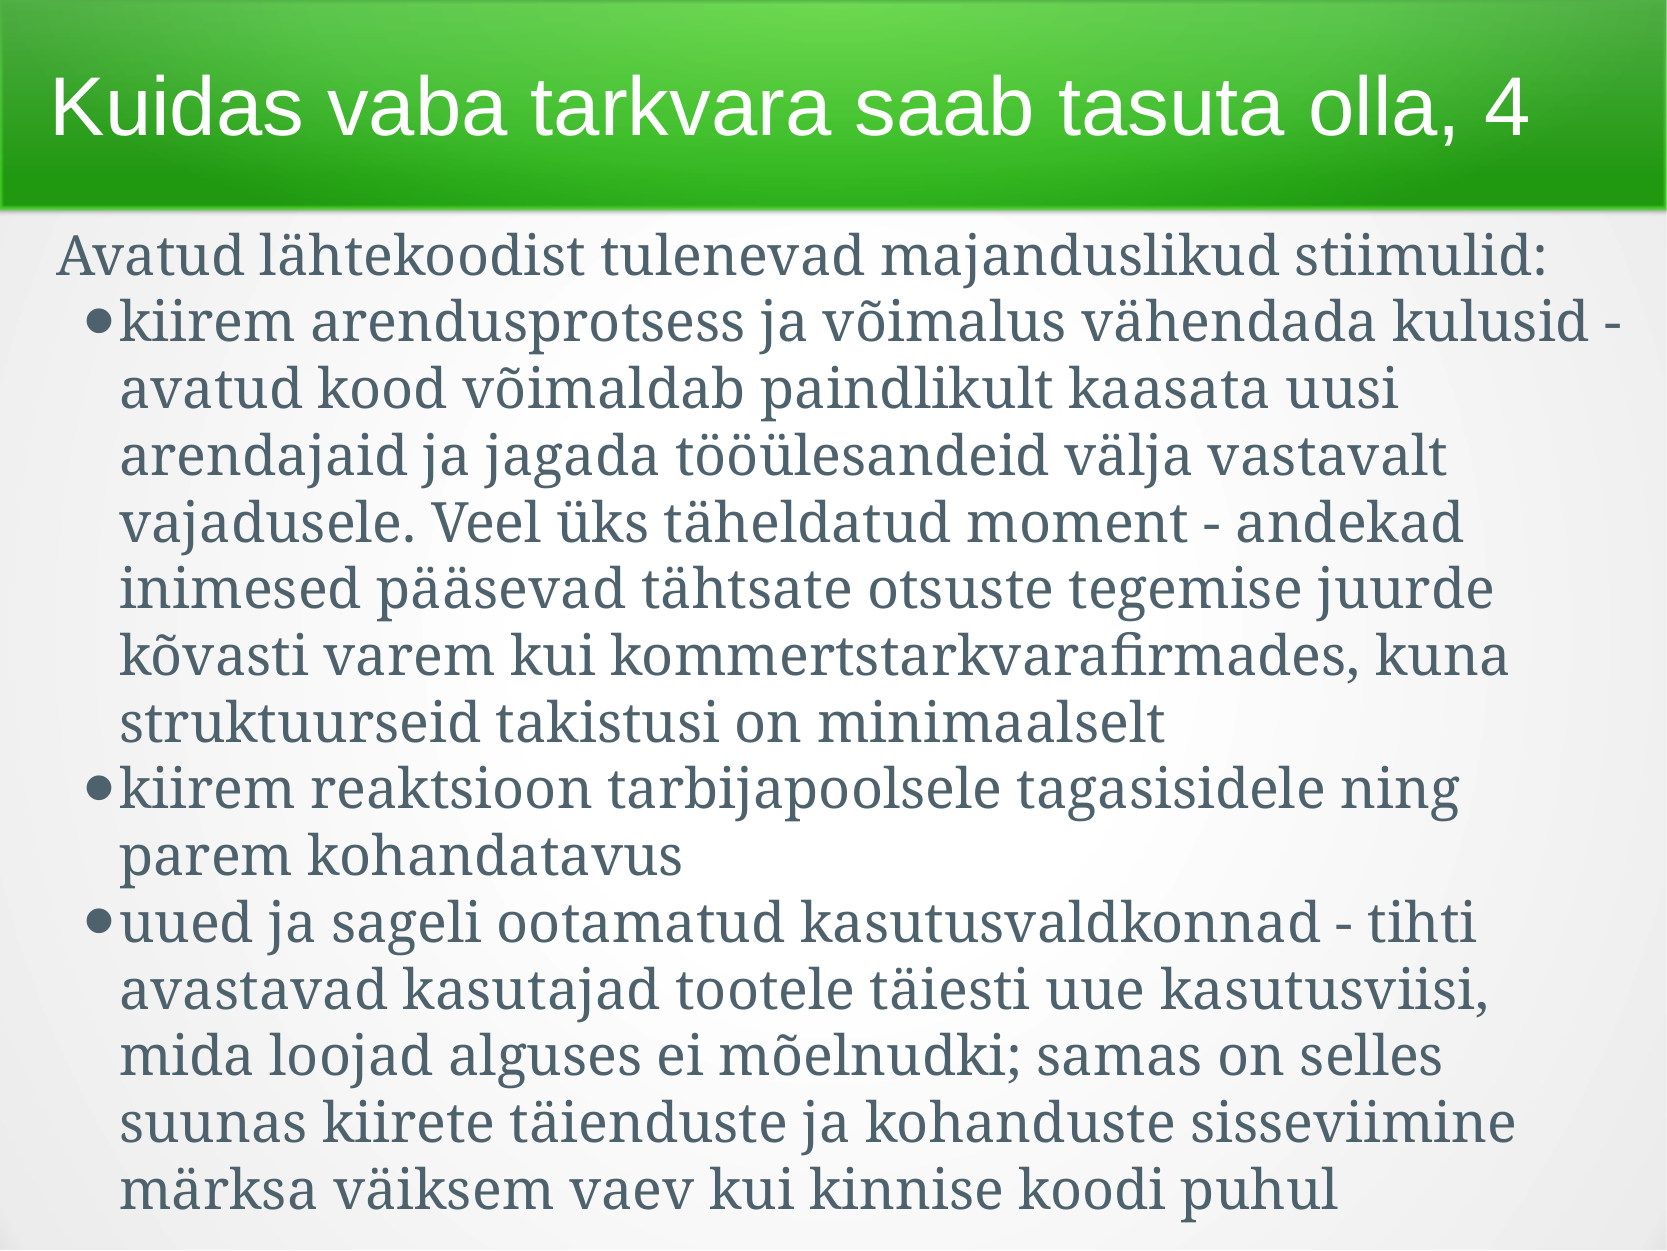

# Kuidas vaba tarkvara saab tasuta olla, 4
Avatud lähtekoodist tulenevad majanduslikud stiimulid:
kiirem arendusprotsess ja võimalus vähendada kulusid - avatud kood võimaldab paindlikult kaasata uusi arendajaid ja jagada tööülesandeid välja vastavalt vajadusele. Veel üks täheldatud moment - andekad inimesed pääsevad tähtsate otsuste tegemise juurde kõvasti varem kui kommertstarkvarafirmades, kuna struktuurseid takistusi on minimaalselt
kiirem reaktsioon tarbijapoolsele tagasisidele ning parem kohandatavus
uued ja sageli ootamatud kasutusvaldkonnad - tihti avastavad kasutajad tootele täiesti uue kasutusviisi, mida loojad alguses ei mõelnudki; samas on selles suunas kiirete täienduste ja kohanduste sisseviimine märksa väiksem vaev kui kinnise koodi puhul